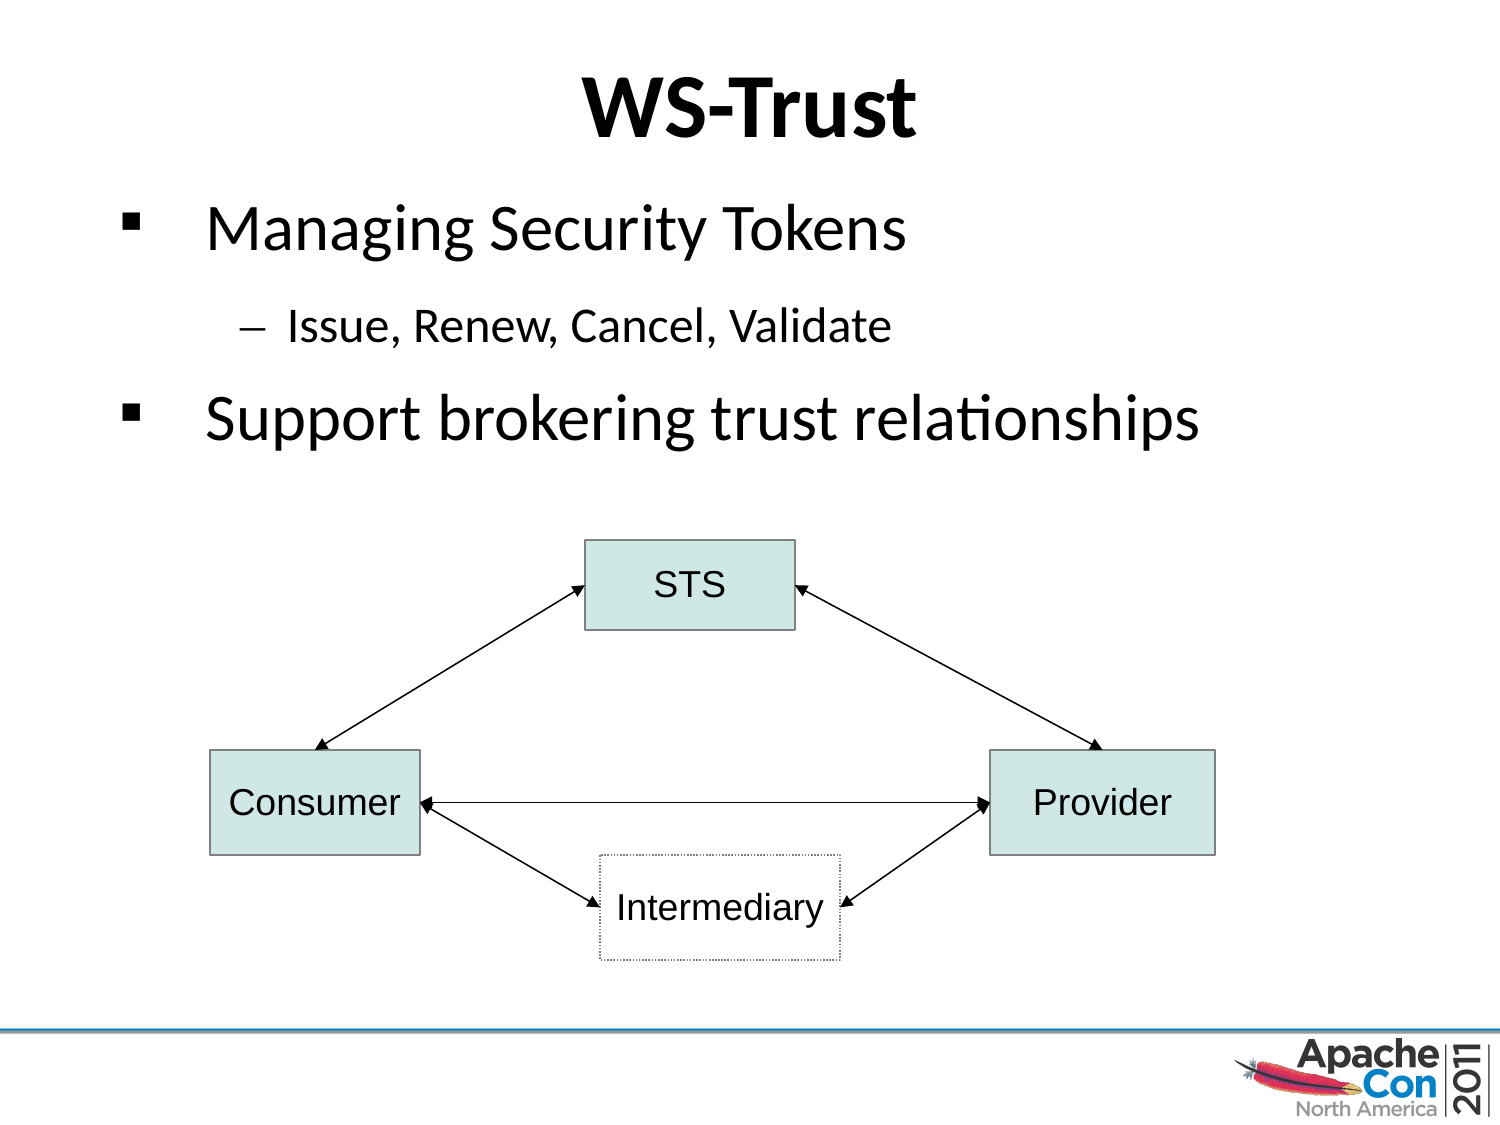

# WS-Trust
Managing Security Tokens
Issue, Renew, Cancel, Validate
Support brokering trust relationships
STS
Consumer
Provider
Intermediary